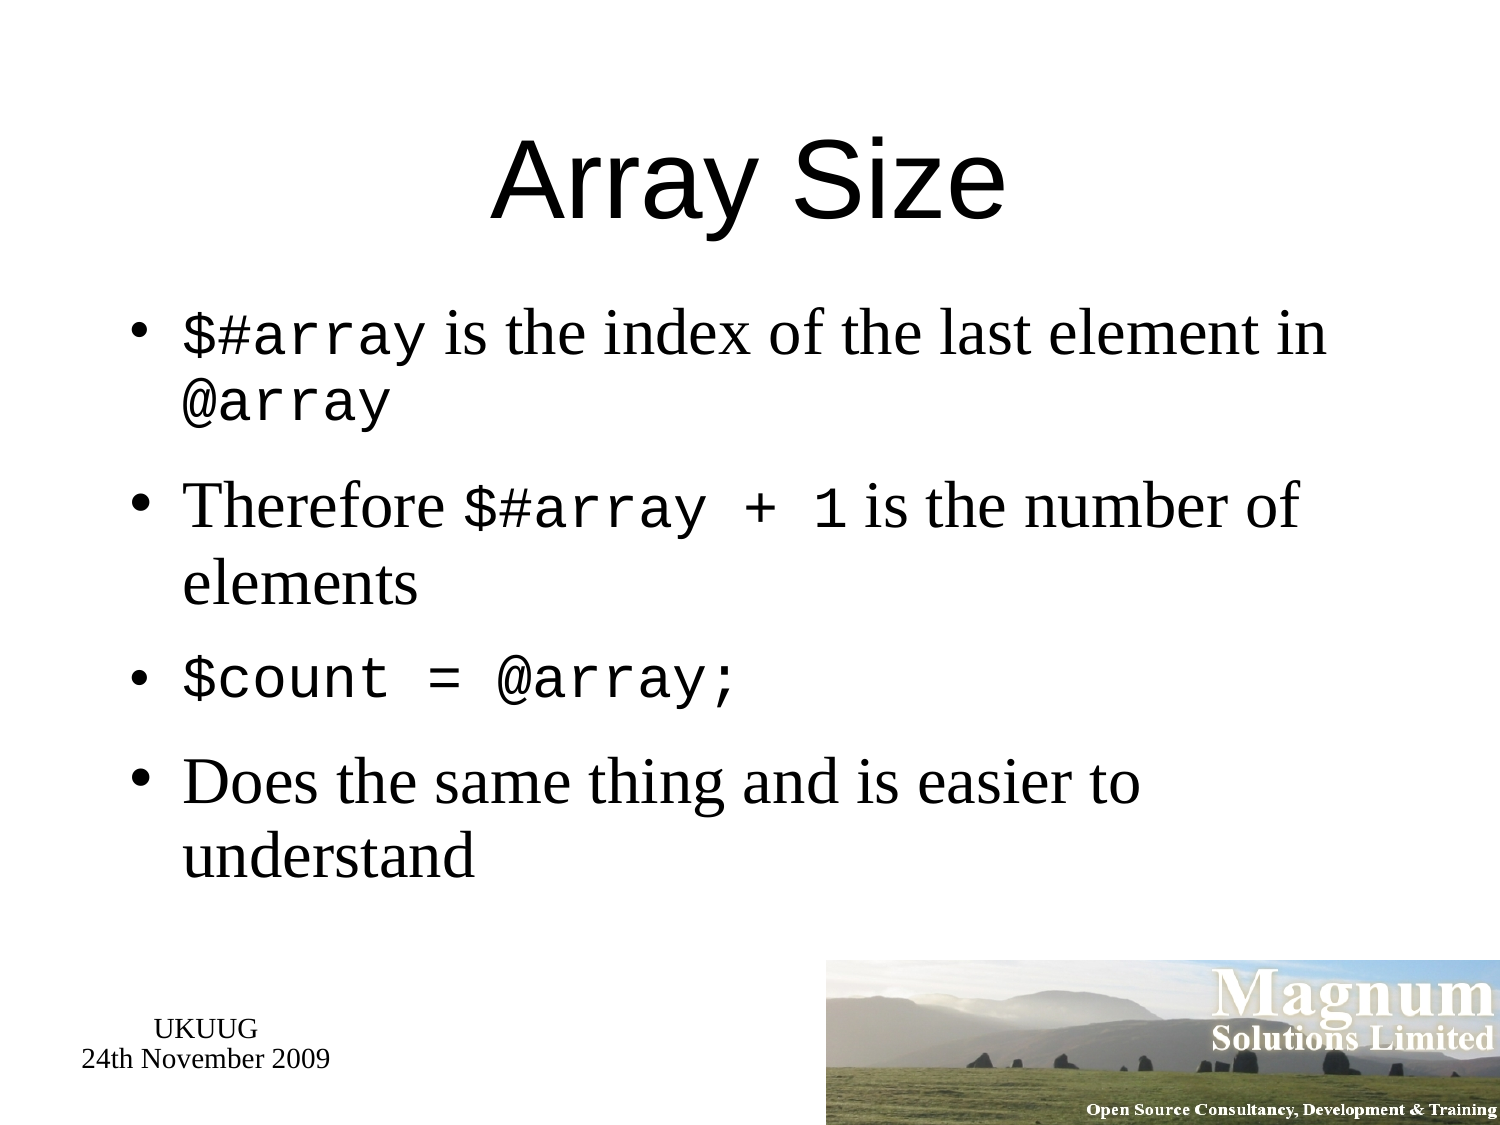

# Array Size
$#array is the index of the last element in @array
Therefore $#array + 1 is the number of elements
$count = @array;
Does the same thing and is easier to understand
36